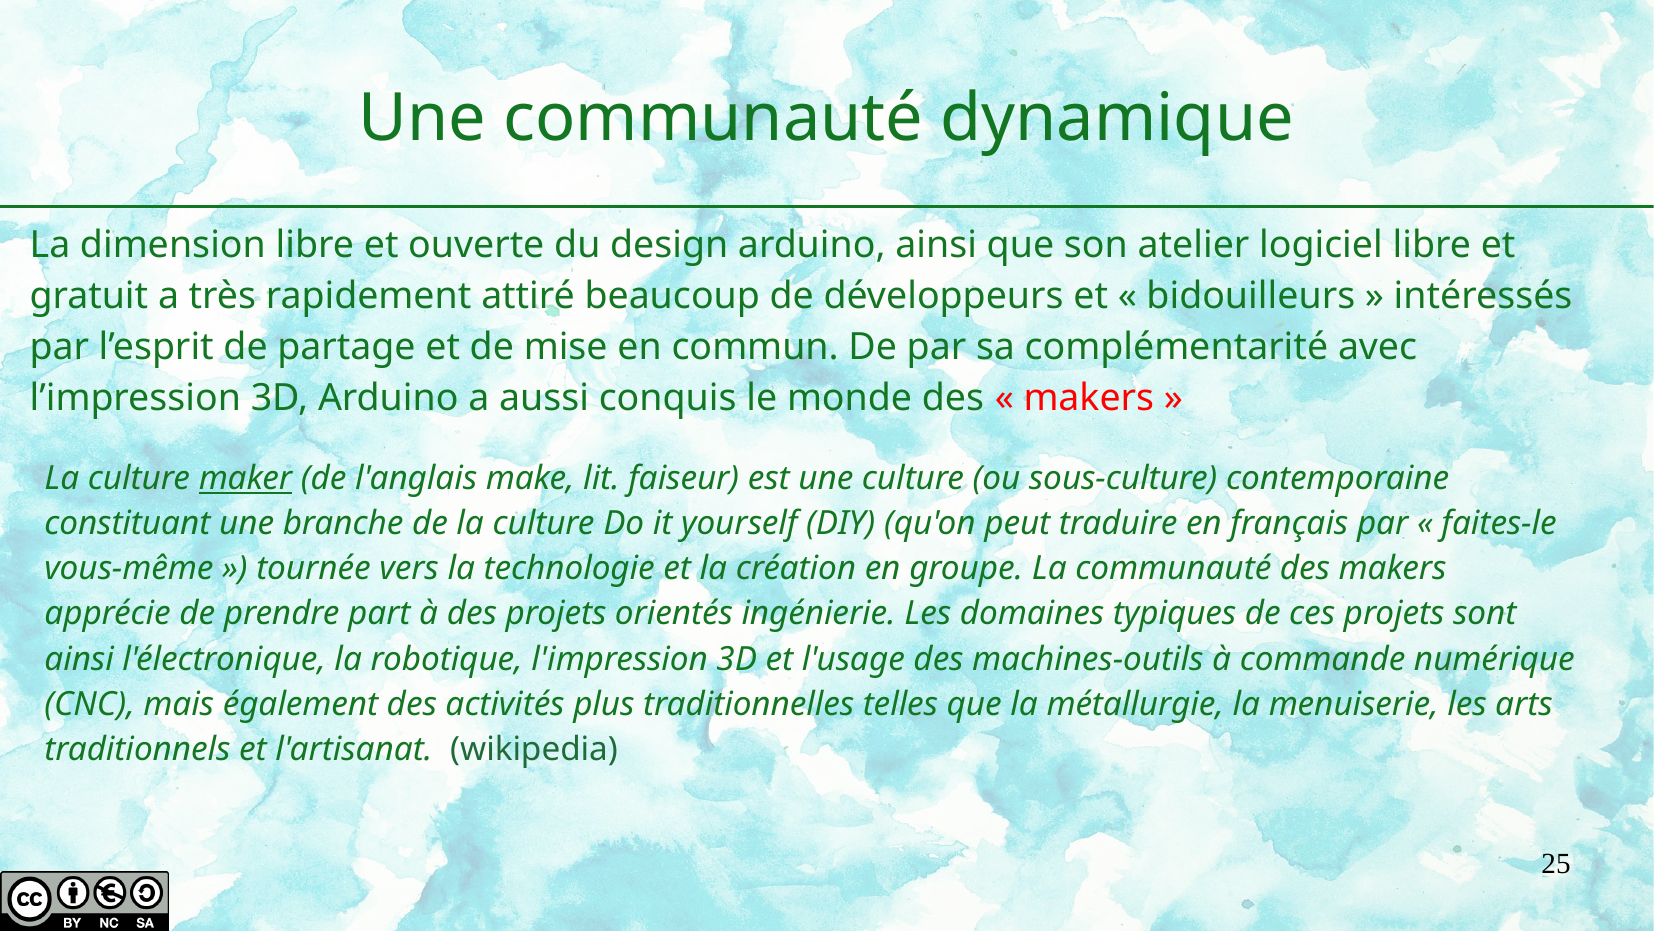

# Une communauté dynamique
La dimension libre et ouverte du design arduino, ainsi que son atelier logiciel libre et gratuit a très rapidement attiré beaucoup de développeurs et « bidouilleurs » intéressés par l’esprit de partage et de mise en commun. De par sa complémentarité avec l’impression 3D, Arduino a aussi conquis le monde des « makers »
La culture maker (de l'anglais make, lit. faiseur) est une culture (ou sous-culture) contemporaine constituant une branche de la culture Do it yourself (DIY) (qu'on peut traduire en français par « faites-le vous-même ») tournée vers la technologie et la création en groupe. La communauté des makers apprécie de prendre part à des projets orientés ingénierie. Les domaines typiques de ces projets sont ainsi l'électronique, la robotique, l'impression 3D et l'usage des machines-outils à commande numérique (CNC), mais également des activités plus traditionnelles telles que la métallurgie, la menuiserie, les arts traditionnels et l'artisanat. (wikipedia)
25